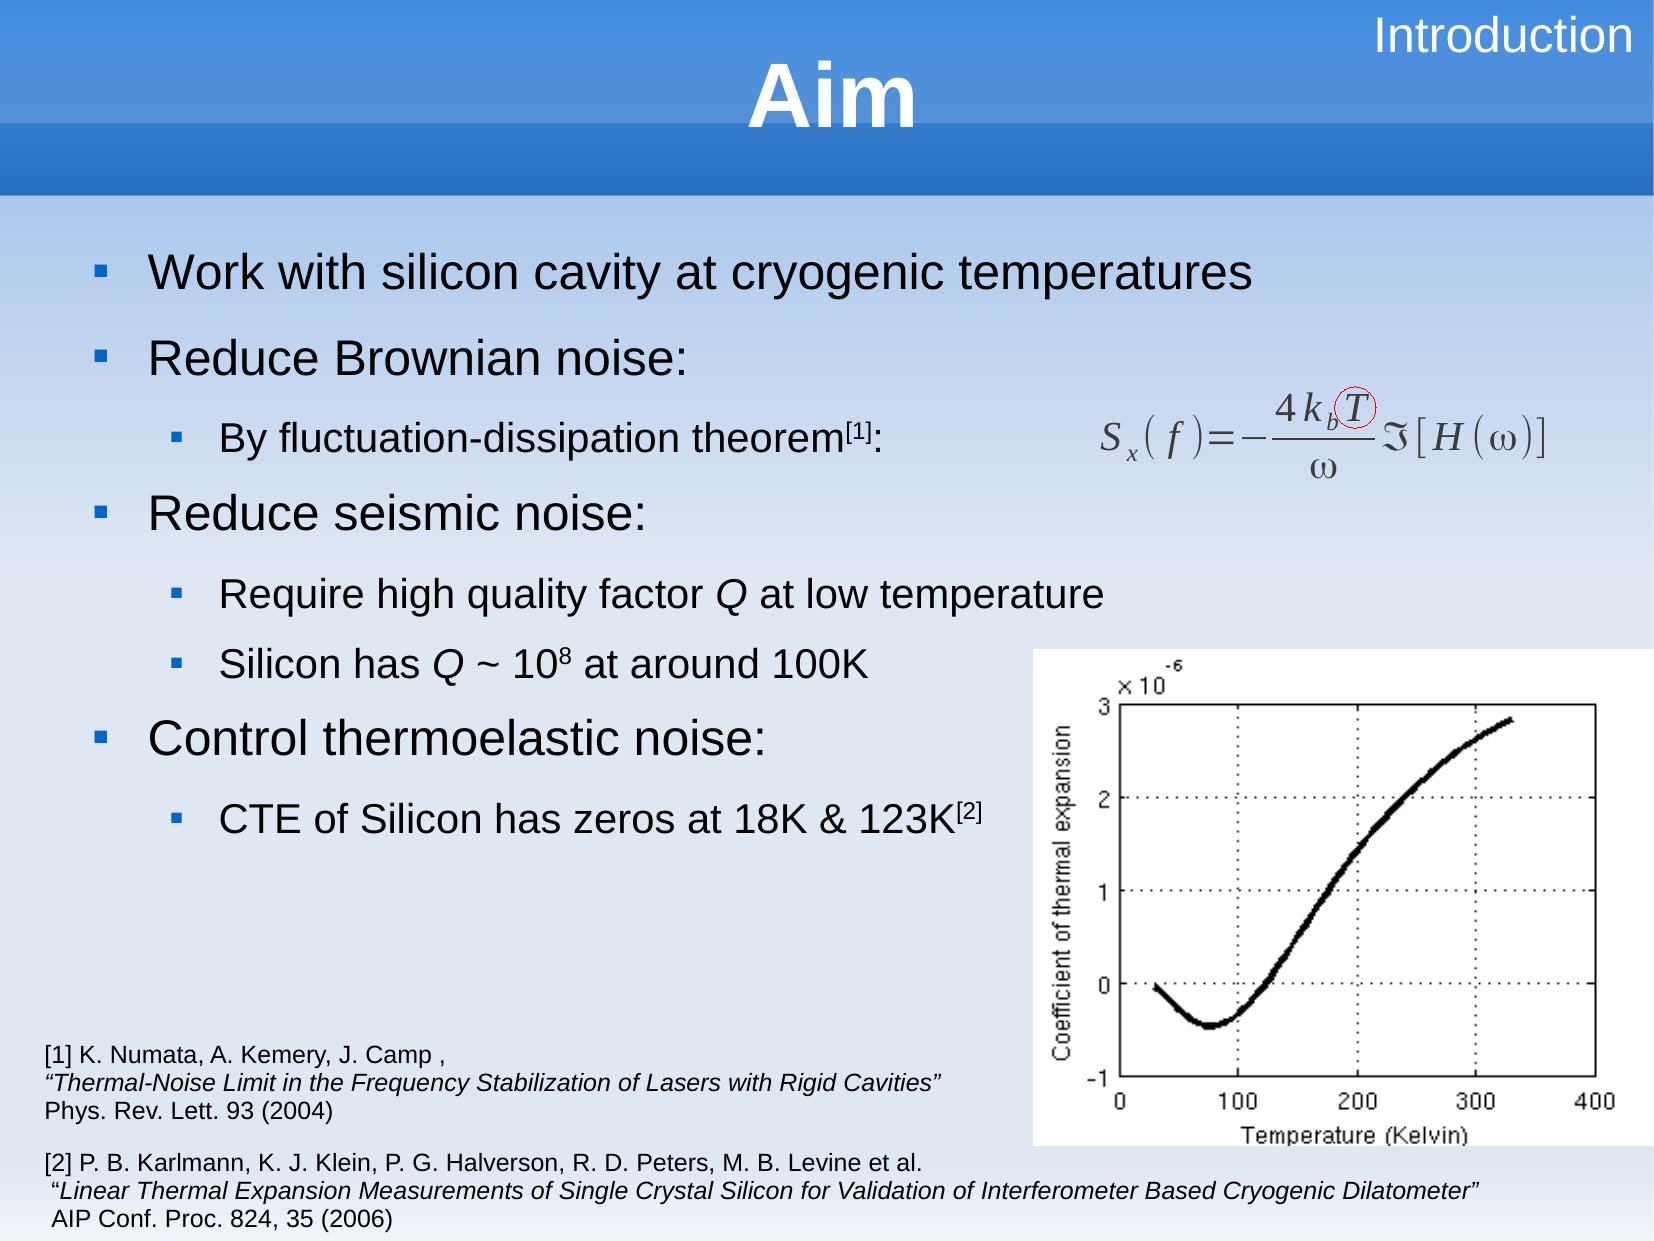

Introduction
# Aim
Work with silicon cavity at cryogenic temperatures
Reduce Brownian noise:
By fluctuation-dissipation theorem[1]:
Reduce seismic noise:
Require high quality factor Q at low temperature
Silicon has Q ~ 108 at around 100K
Control thermoelastic noise:
CTE of Silicon has zeros at 18K & 123K[2]
[1] K. Numata, A. Kemery, J. Camp ,
“Thermal-Noise Limit in the Frequency Stabilization of Lasers with Rigid Cavities”
Phys. Rev. Lett. 93 (2004)
[2] P. B. Karlmann, K. J. Klein, P. G. Halverson, R. D. Peters, M. B. Levine et al.
 “Linear Thermal Expansion Measurements of Single Crystal Silicon for Validation of Interferometer Based Cryogenic Dilatometer”
 AIP Conf. Proc. 824, 35 (2006)